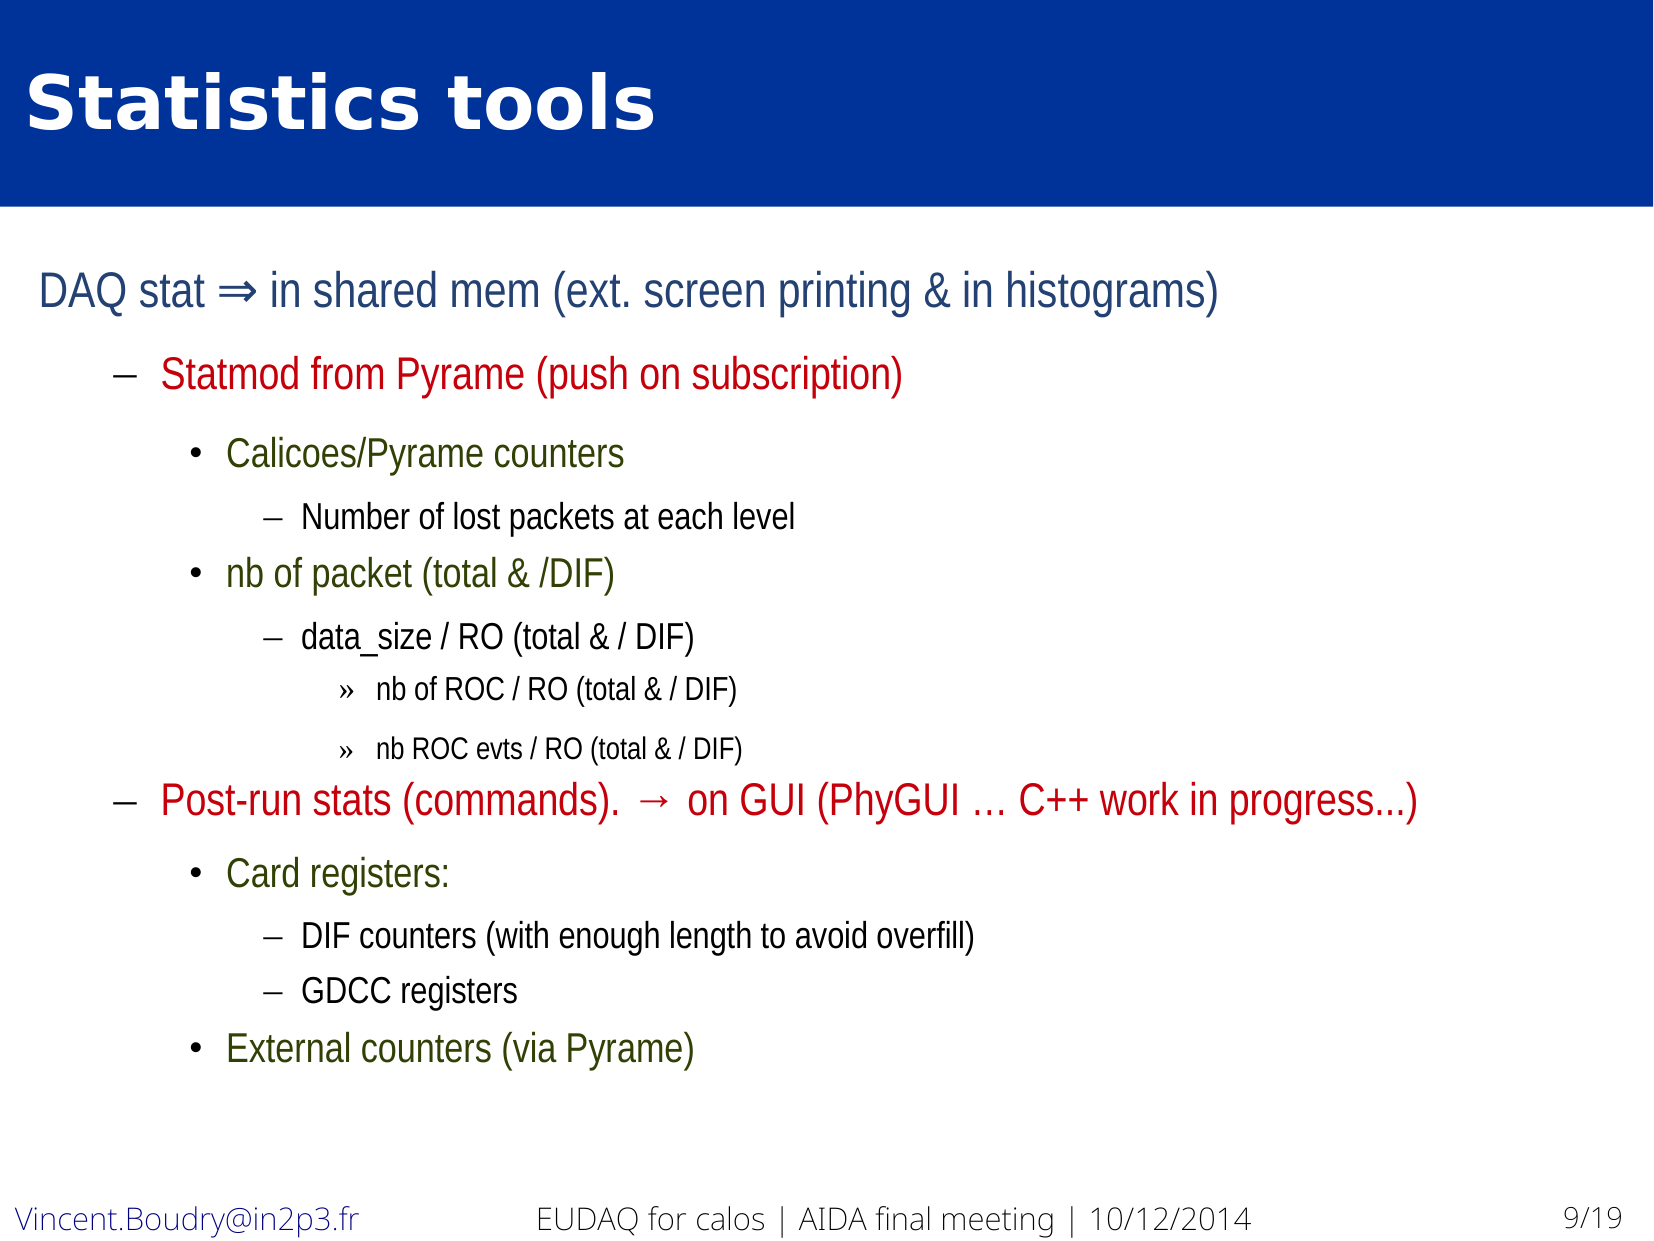

# Statistics tools
DAQ stat ⇒ in shared mem (ext. screen printing & in histograms)
Statmod from Pyrame (push on subscription)
Calicoes/Pyrame counters
Number of lost packets at each level
nb of packet (total & /DIF)
data_size / RO (total & / DIF)
nb of ROC / RO (total & / DIF)
nb ROC evts / RO (total & / DIF)
Post-run stats (commands). → on GUI (PhyGUI … C++ work in progress...)
Card registers:
DIF counters (with enough length to avoid overfill)
GDCC registers
External counters (via Pyrame)
Vincent.Boudry@in2p3.fr
EUDAQ for calos | AIDA final meeting | 10/12/2014
9